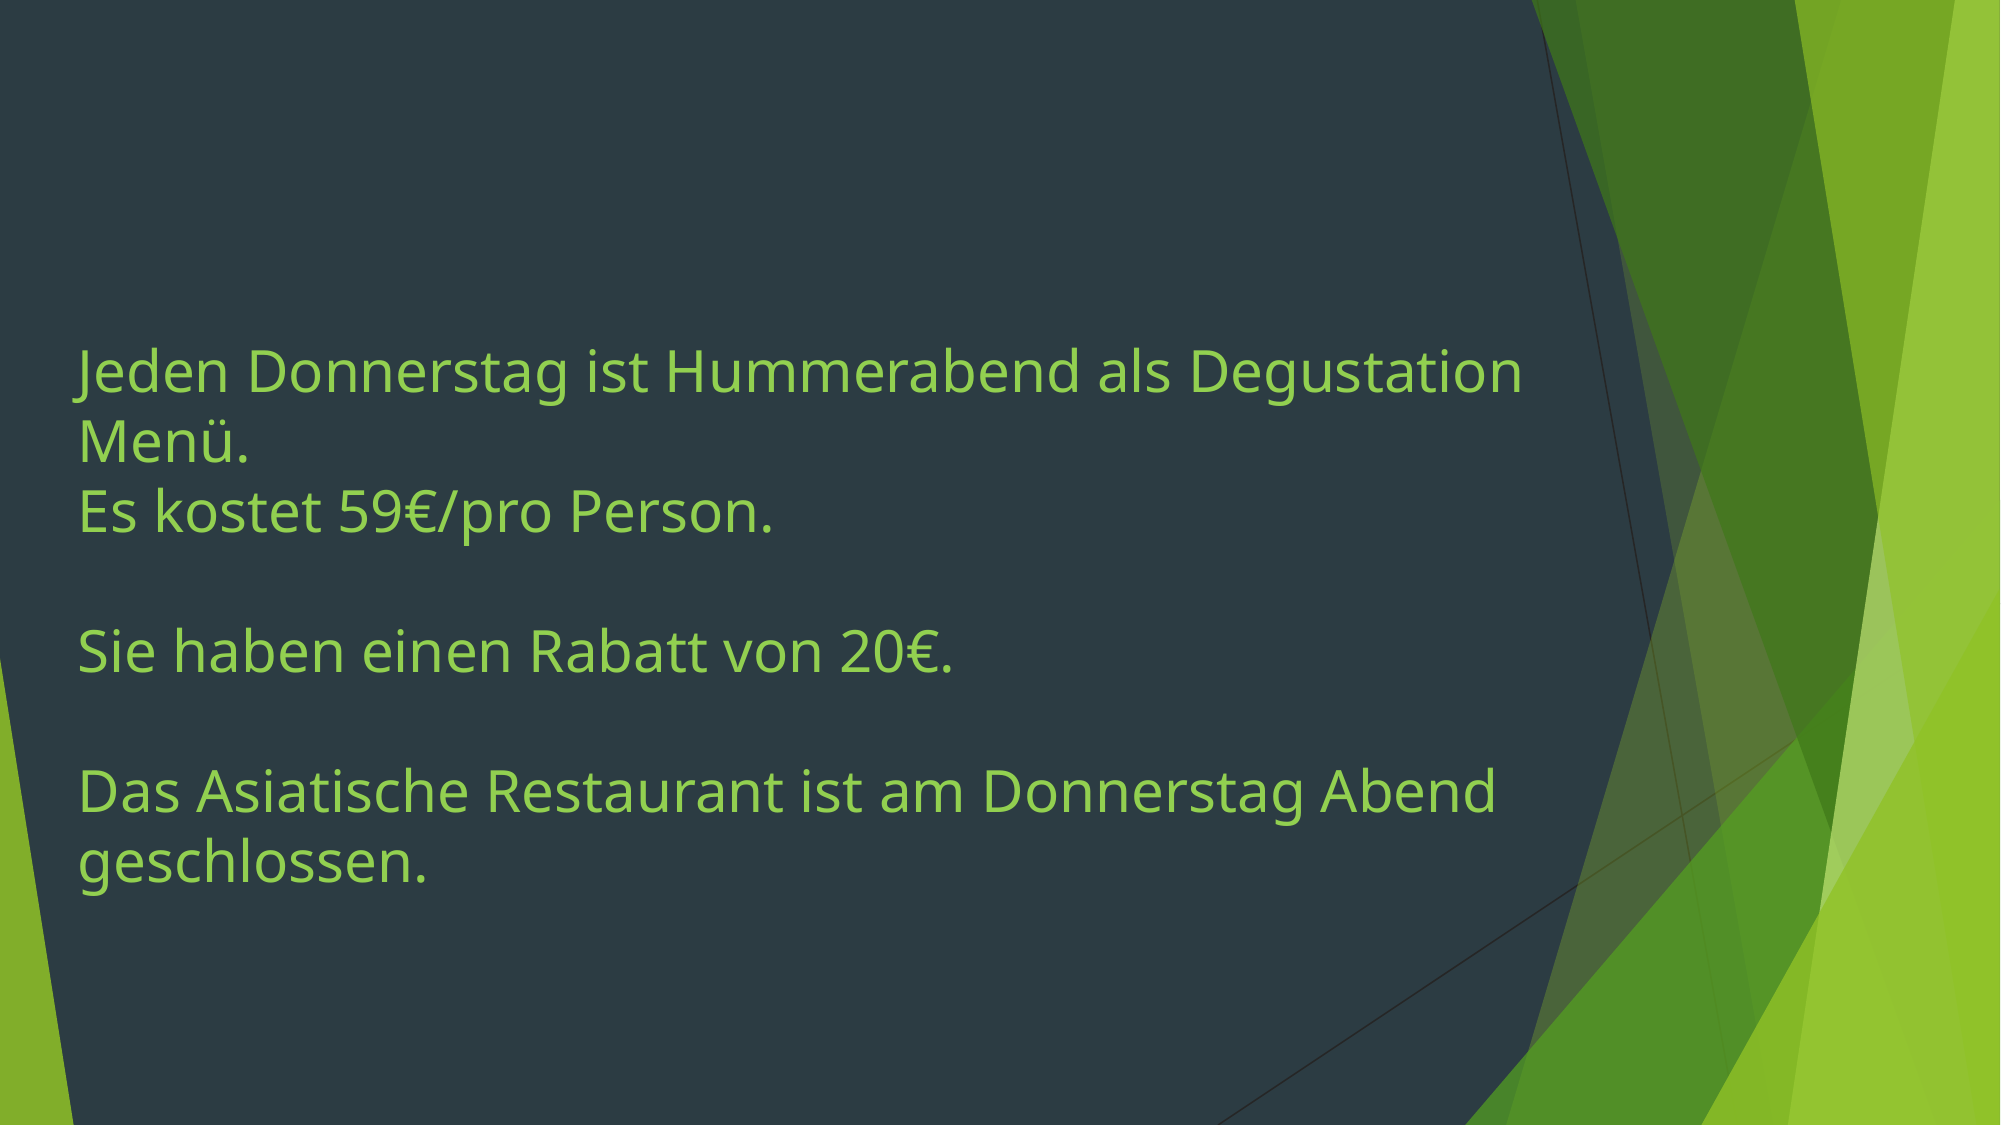

Jeden Donnerstag ist Hummerabend als Degustation Menü.
Es kostet 59€/pro Person.
Sie haben einen Rabatt von 20€.
Das Asiatische Restaurant ist am Donnerstag Abend geschlossen.